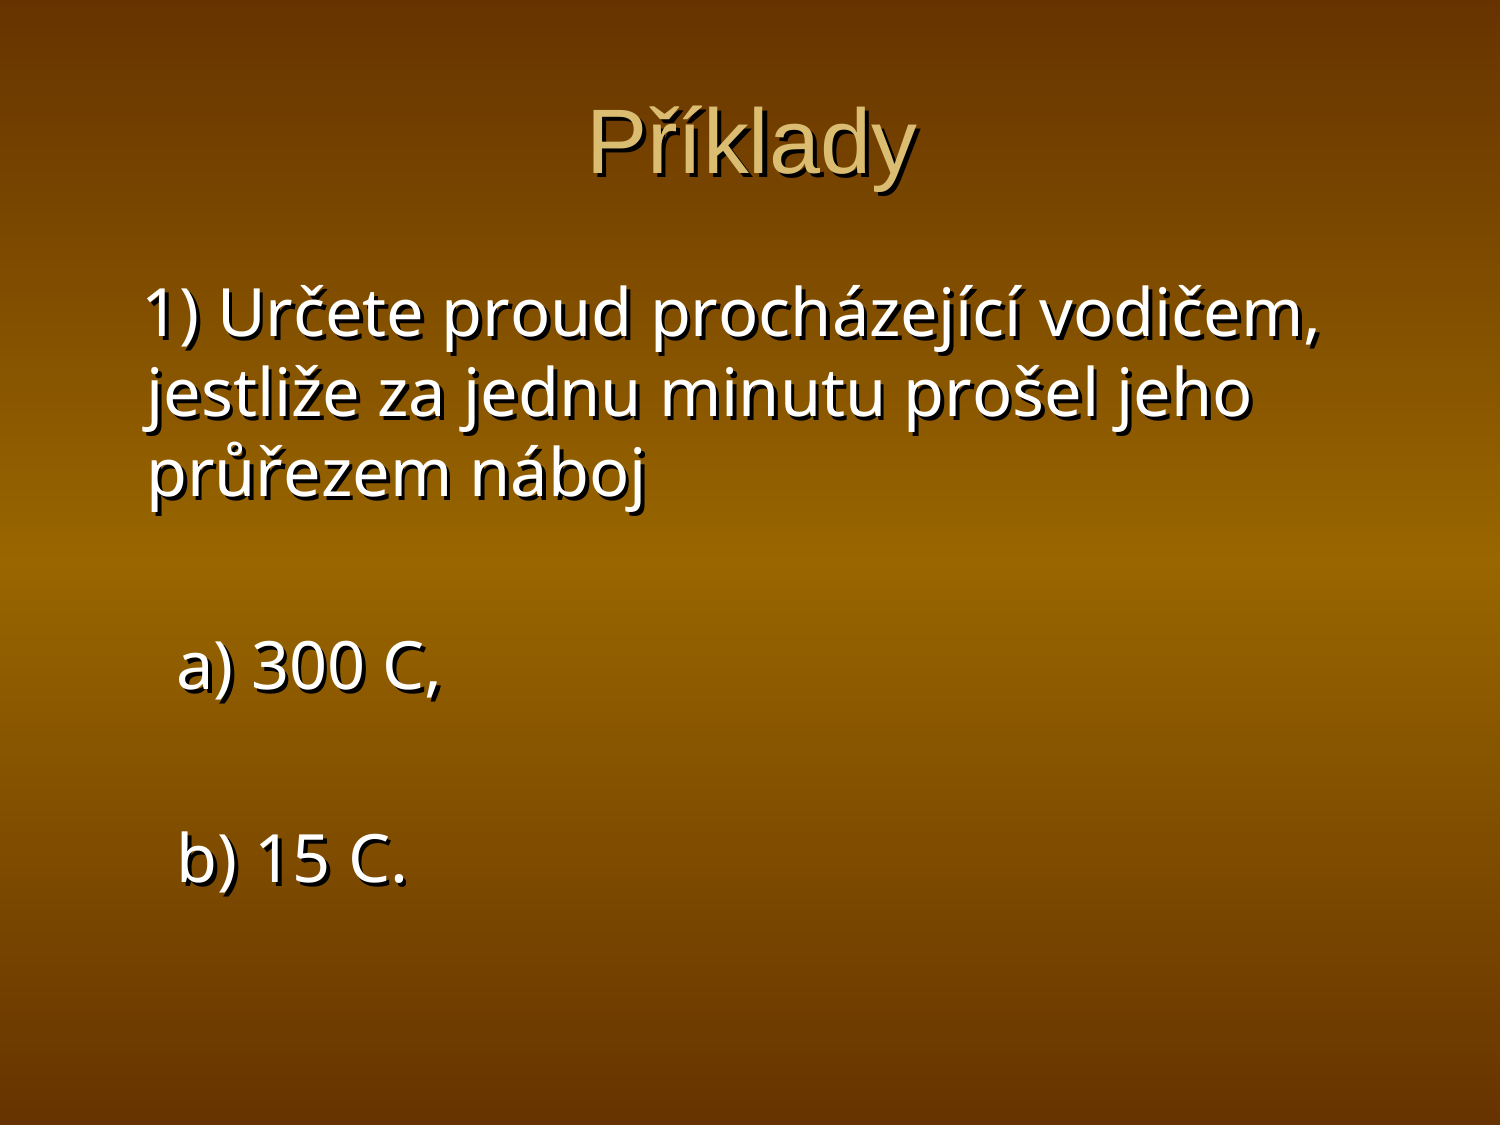

# Příklady
 1) Určete proud procházející vodičem, jestliže za jednu minutu prošel jeho průřezem náboj
 a) 300 C,
 b) 15 C.